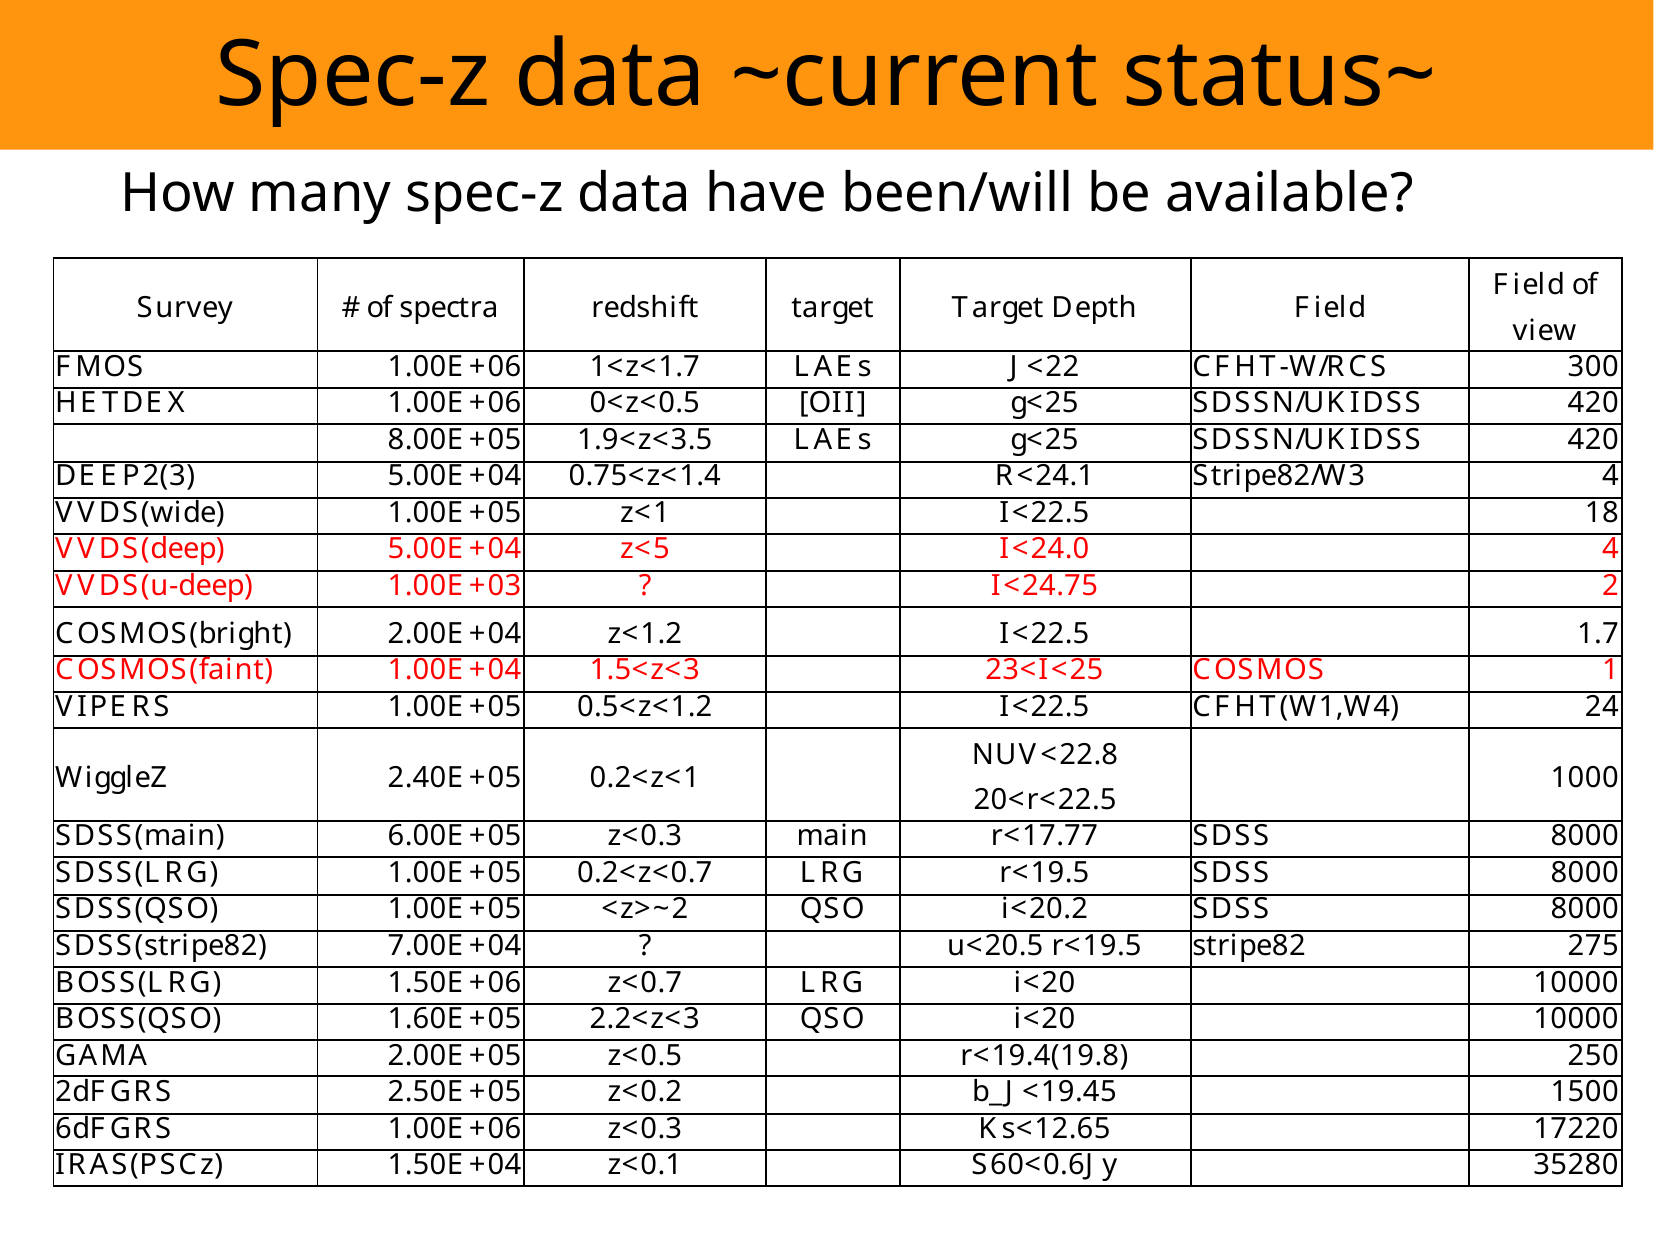

Spec-z data ~current status~
How many spec-z data have been/will be available?